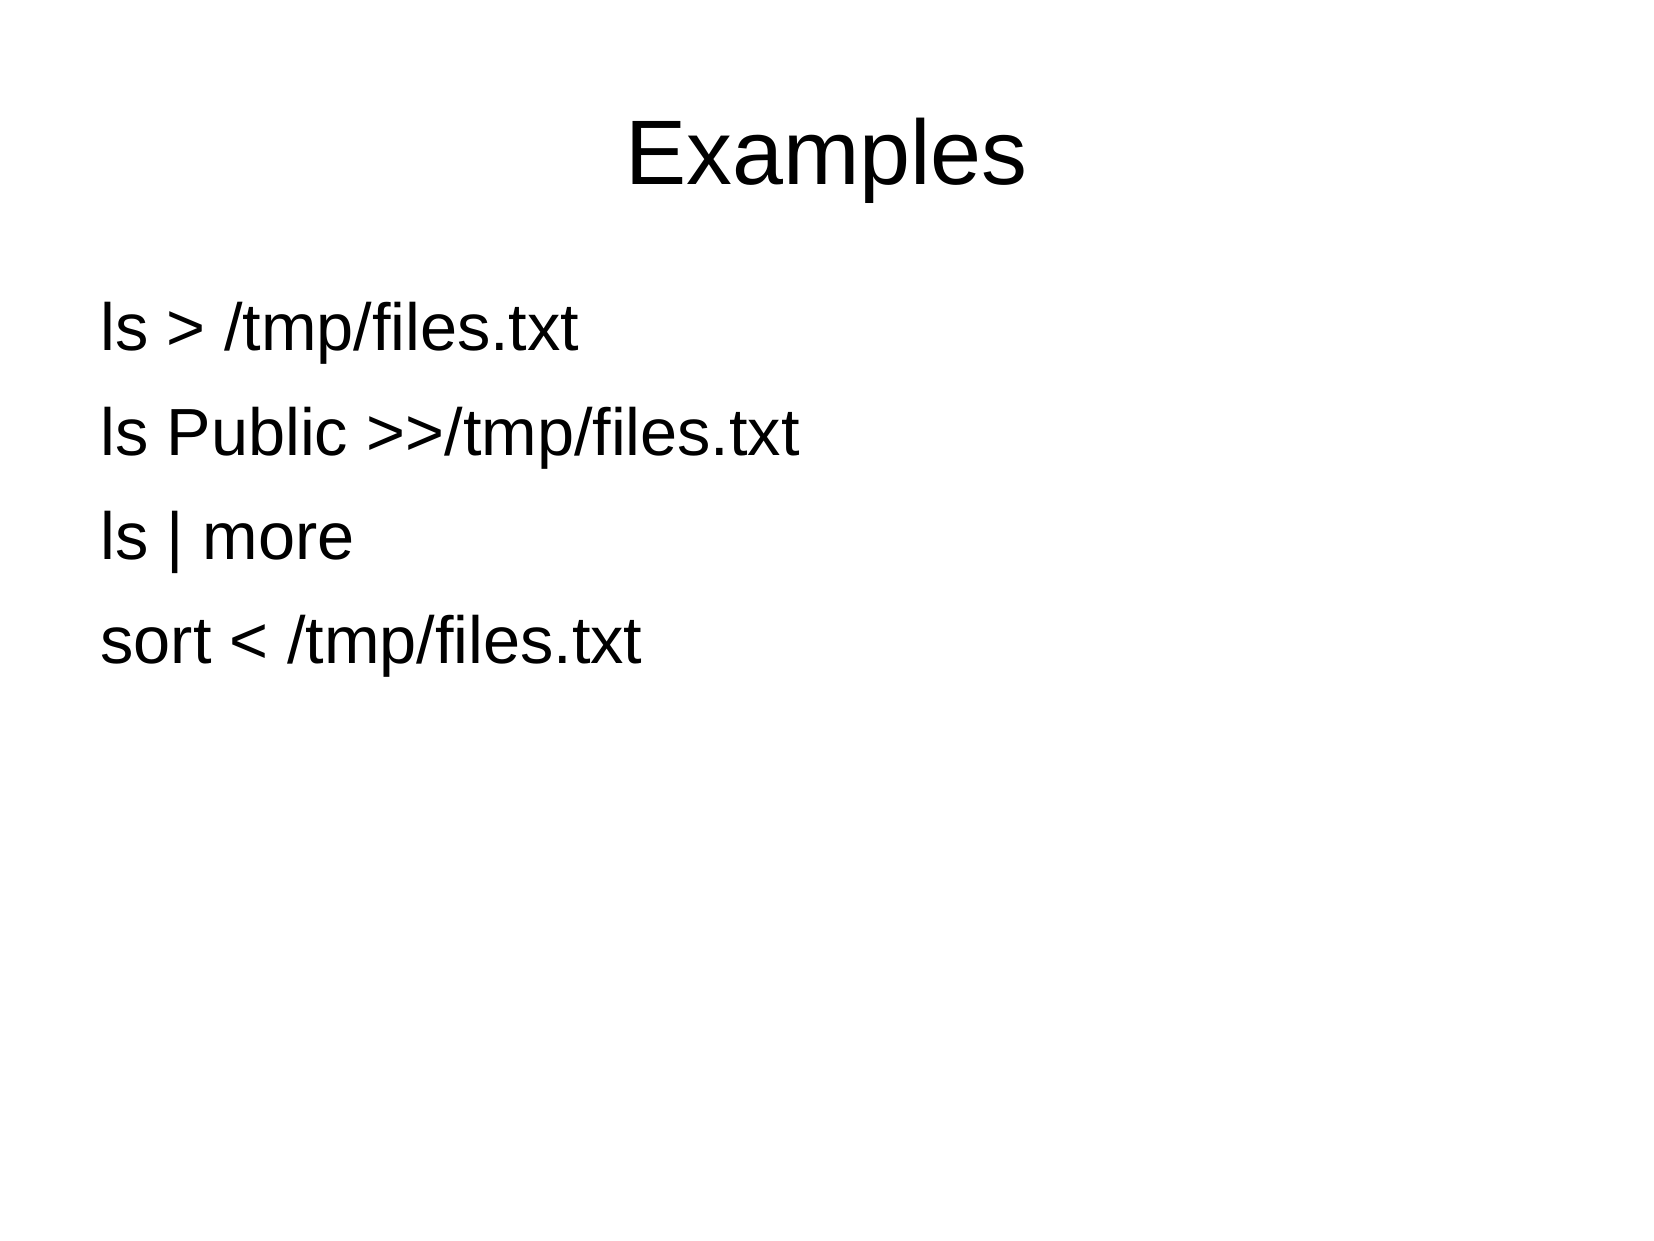

# Examples
ls > /tmp/files.txt
ls Public >>/tmp/files.txt
ls | more
sort < /tmp/files.txt